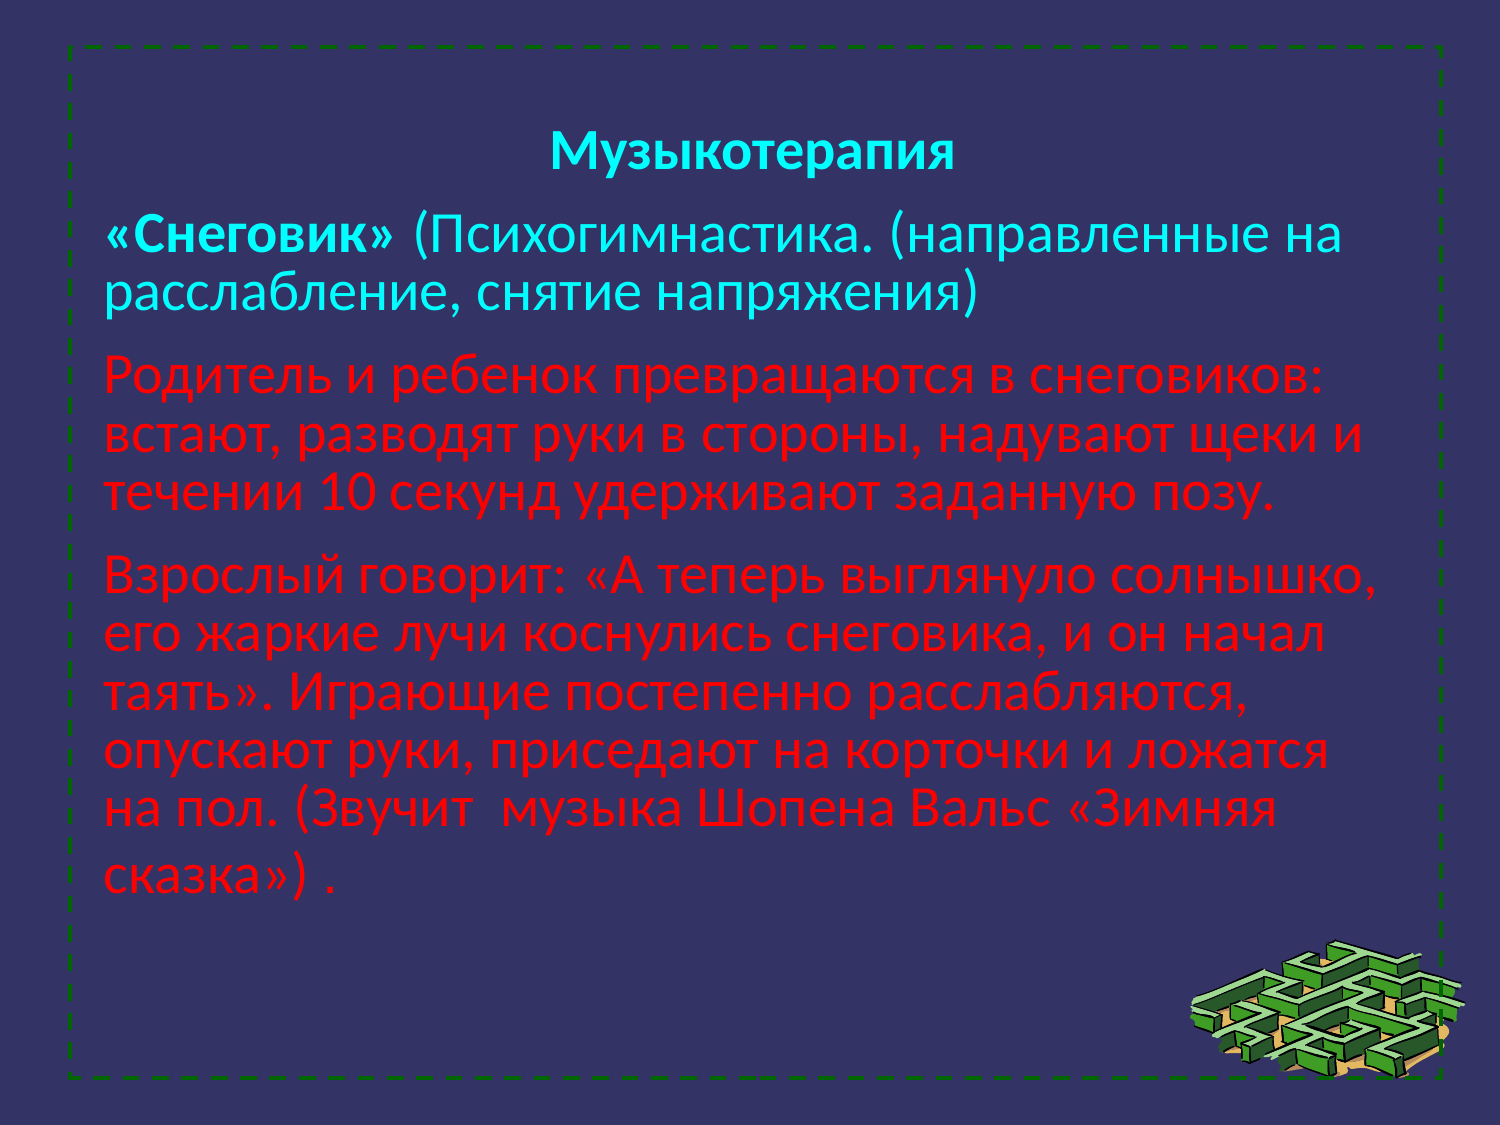

Музыкотерапия
«Снеговик» (Психогимнастика. (направленные на расслабление, снятие напряжения)
Родитель и ребенок превращаются в снеговиков: встают, разводят руки в стороны, надувают щеки и течении 10 секунд удерживают заданную позу.
Взрослый говорит: «А теперь выглянуло солнышко, его жаркие лучи коснулись снеговика, и он начал таять». Играющие постепенно расслабляются, опускают руки, приседают на корточки и ложатся на пол. (Звучит музыка Шопена Вальс «Зимняя сказка») .